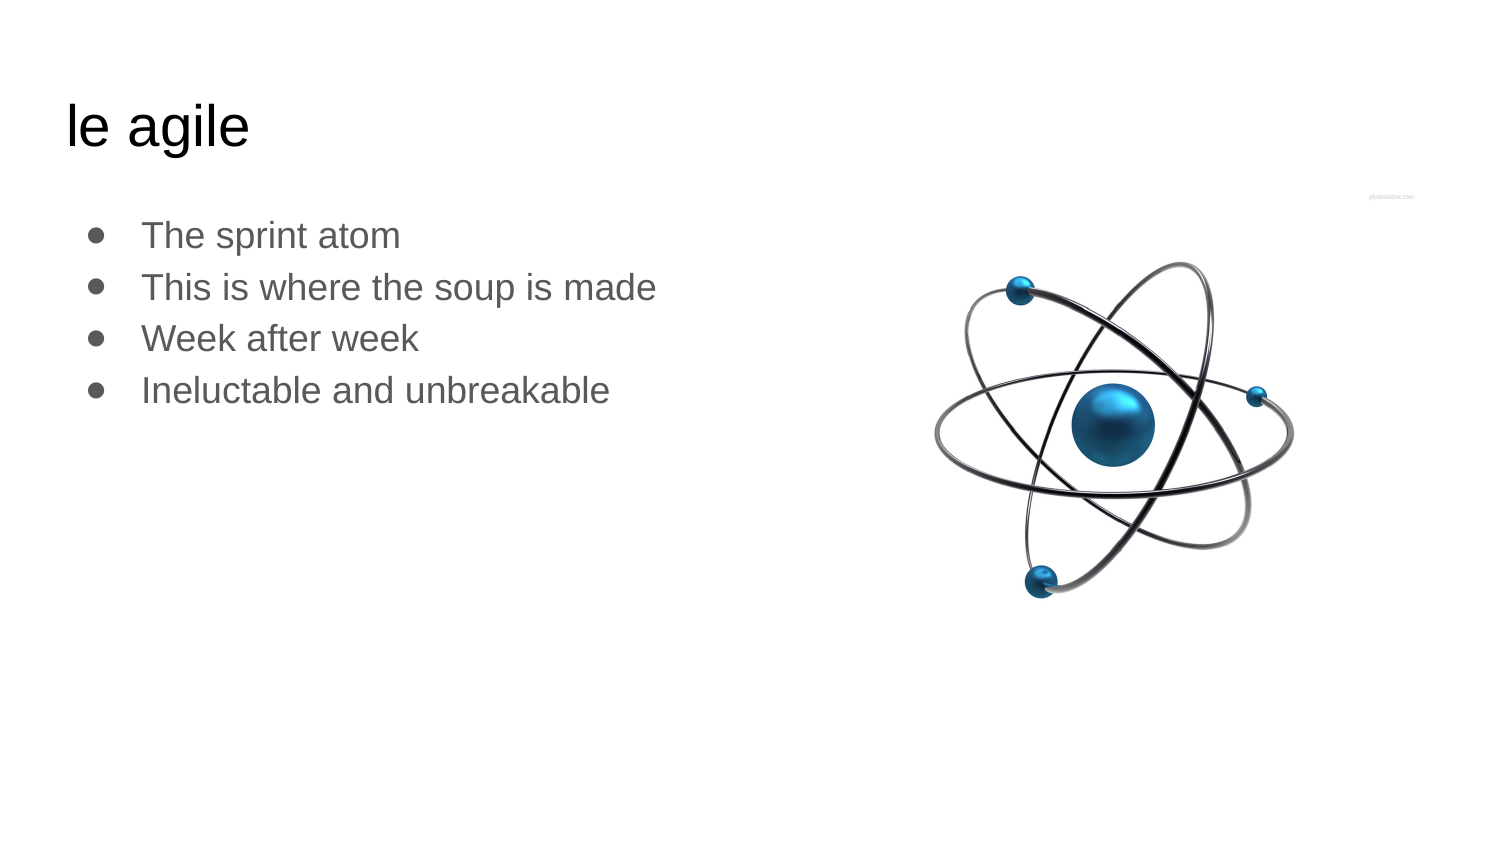

# le agile
The sprint atom
This is where the soup is made
Week after week
Ineluctable and unbreakable